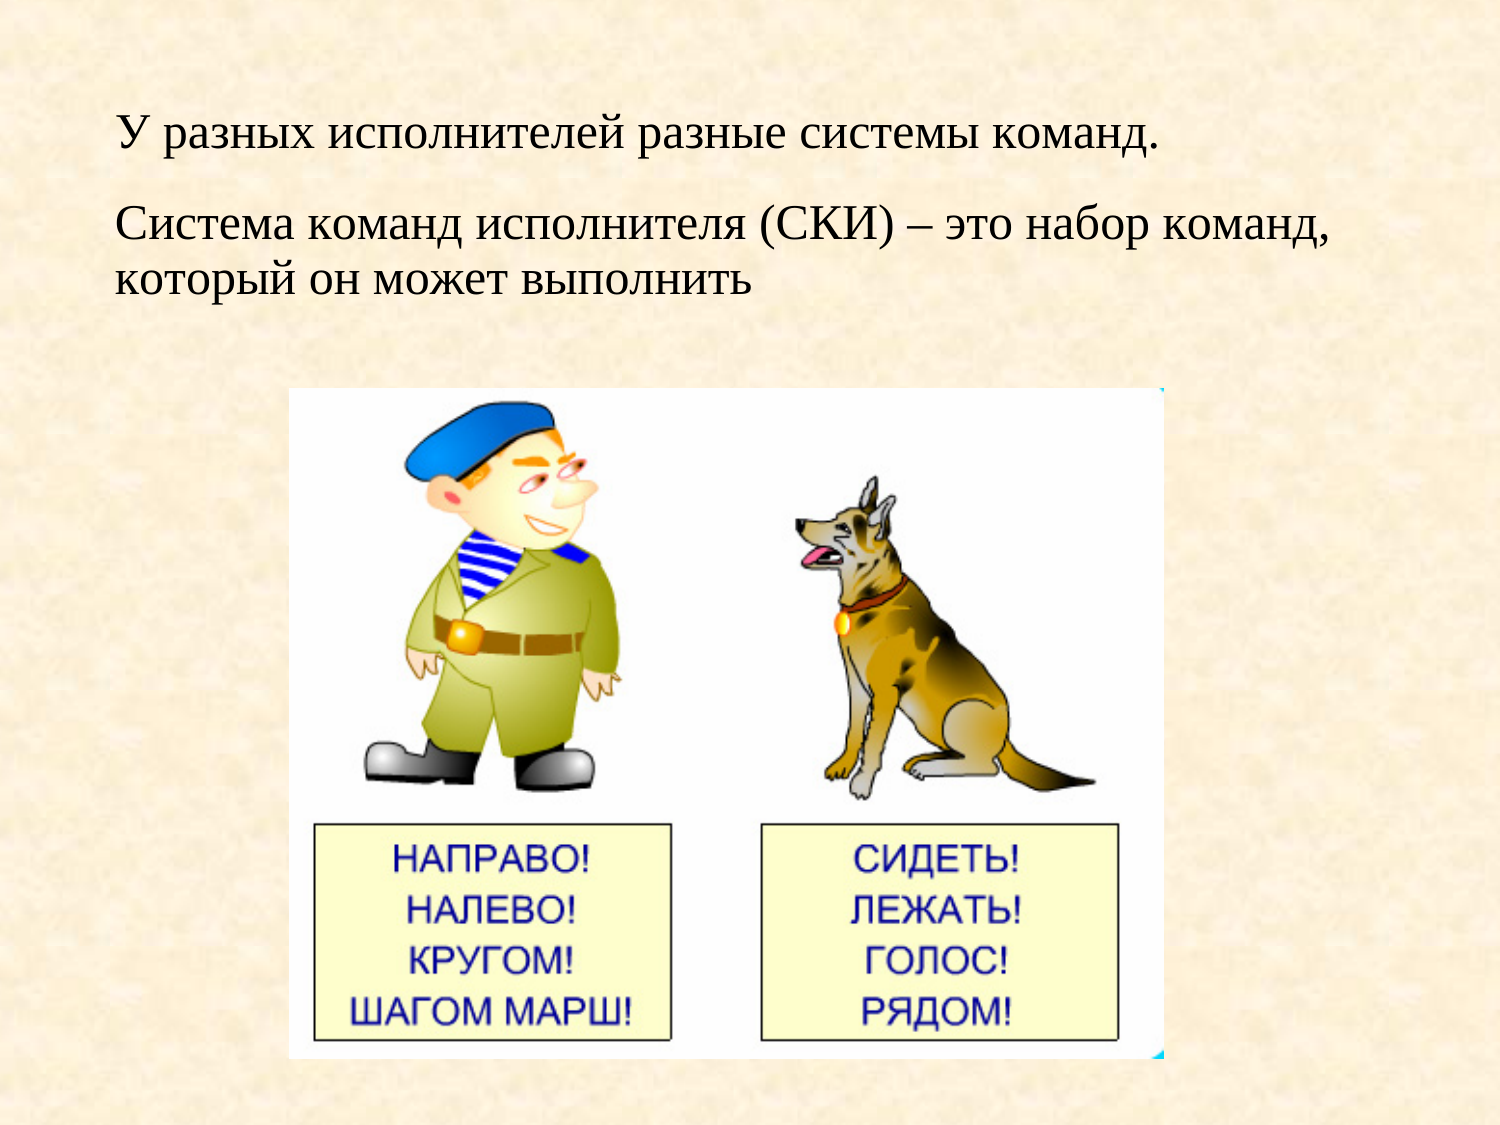

У разных исполнителей разные системы команд.
Система команд исполнителя (СКИ) – это набор команд, который он может выполнить